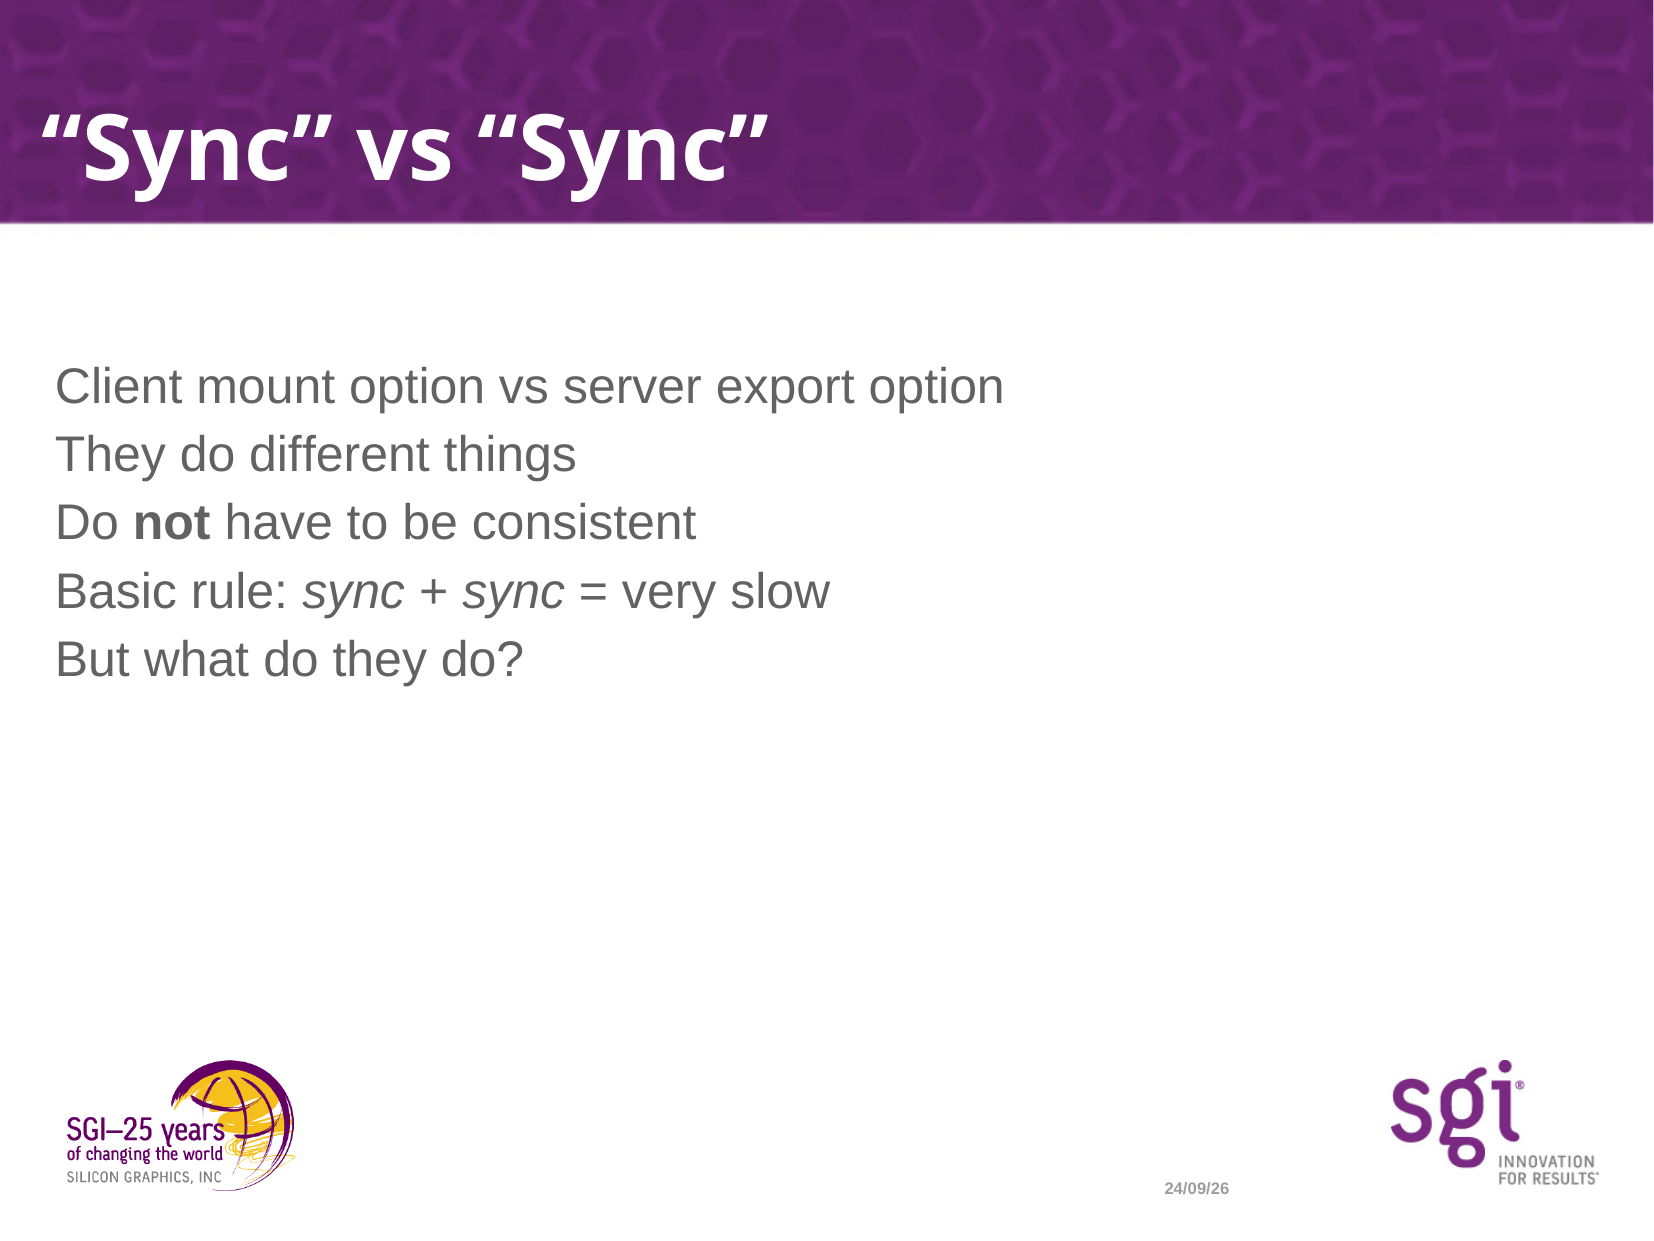

# “Sync” vs “Sync”
Client mount option vs server export option
They do different things
Do not have to be consistent
Basic rule: sync + sync = very slow
But what do they do?